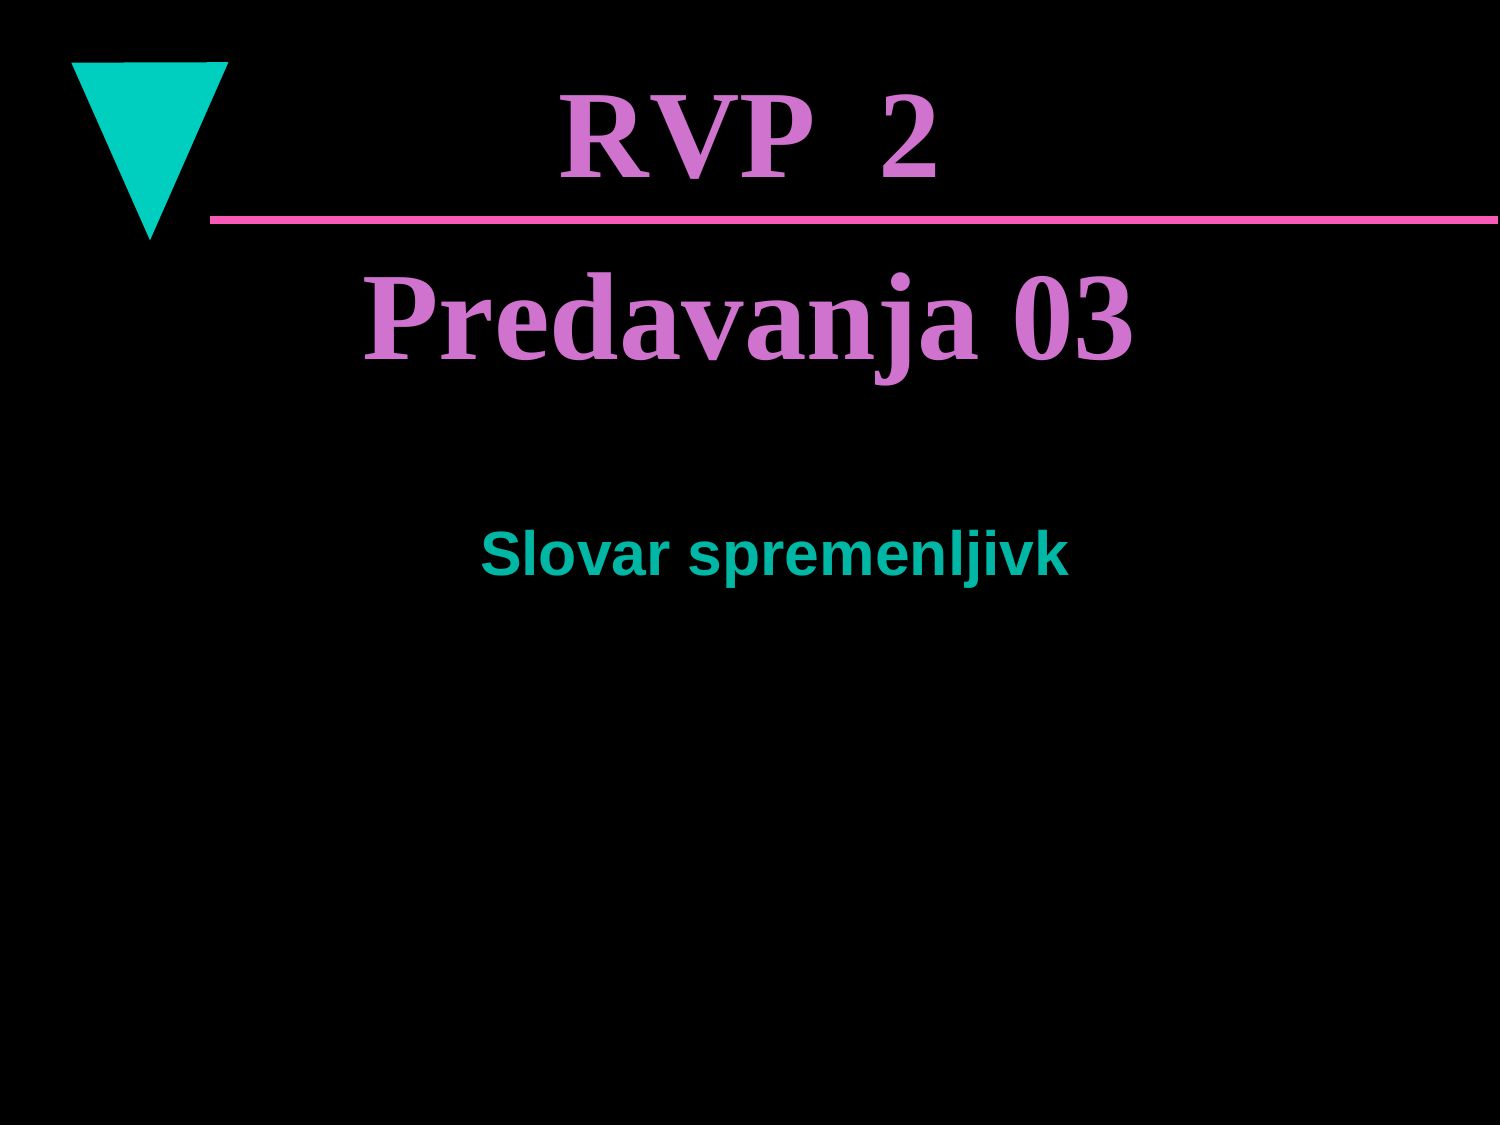

# RVP 2
Predavanja 03
Slovar spremenljivk
Slovar spremenljivk
1